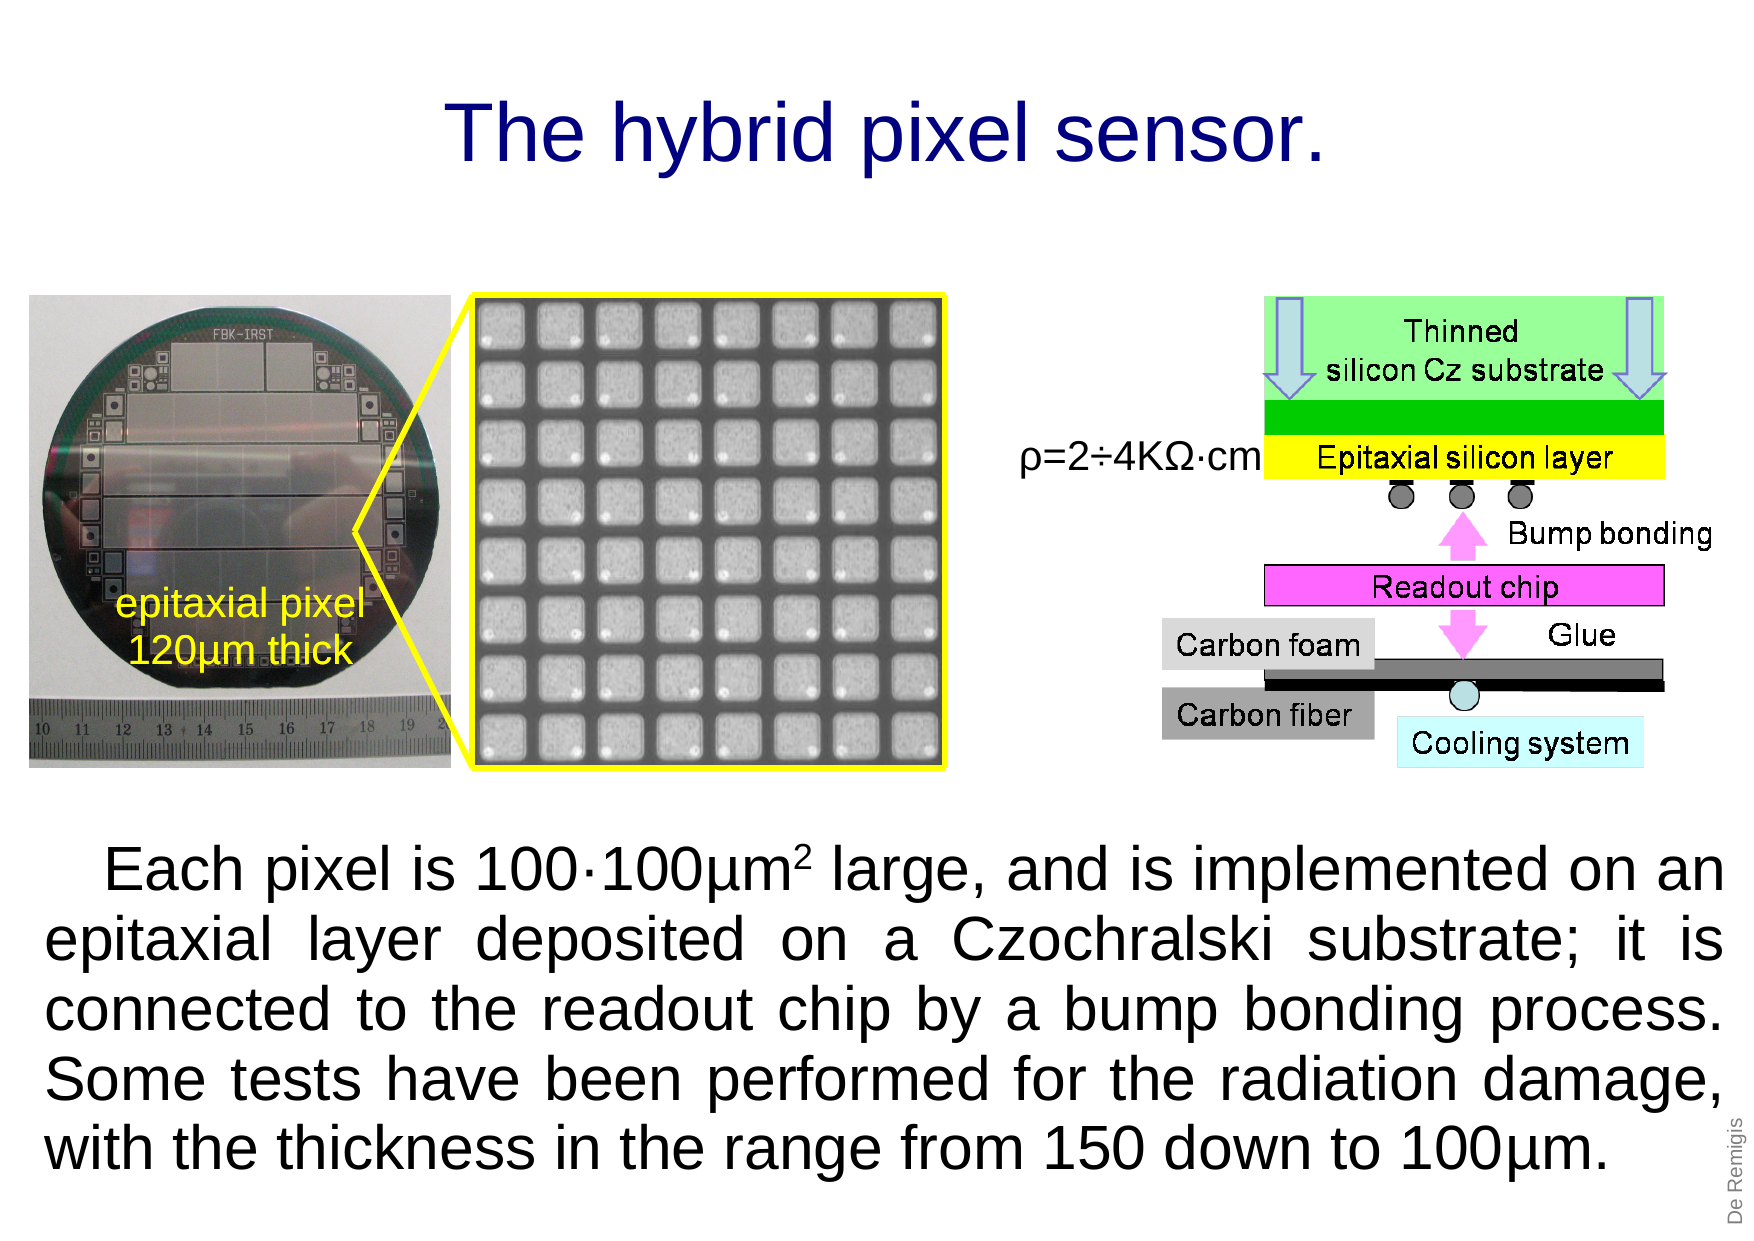

# The hybrid pixel sensor.
epitaxial pixel
120µm thick
epitaxial pixel
120µm thick
ρ=2÷4KΩ·cm
Each pixel is 100·100µm2 large, and is implemented on an epitaxial layer deposited on a Czochralski substrate; it is connected to the readout chip by a bump bonding process. Some tests have been performed for the radiation damage, with the thickness in the range from 150 down to 100µm.